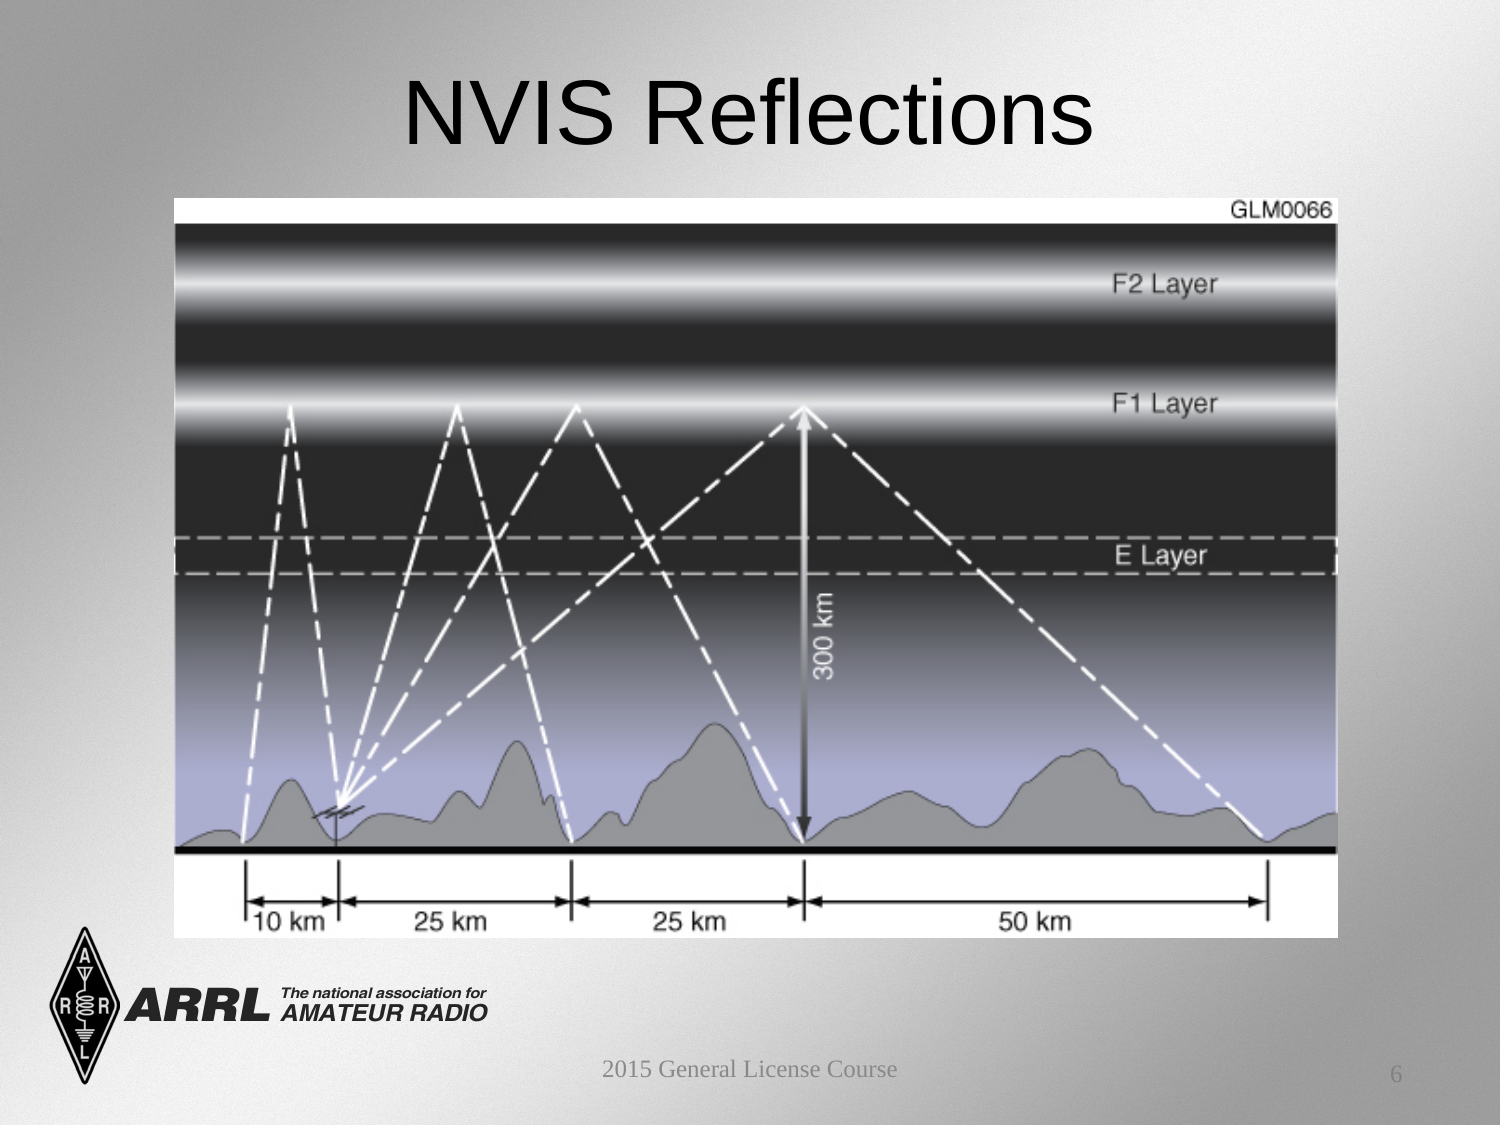

# NVIS Reflections
2015 General License Course
6